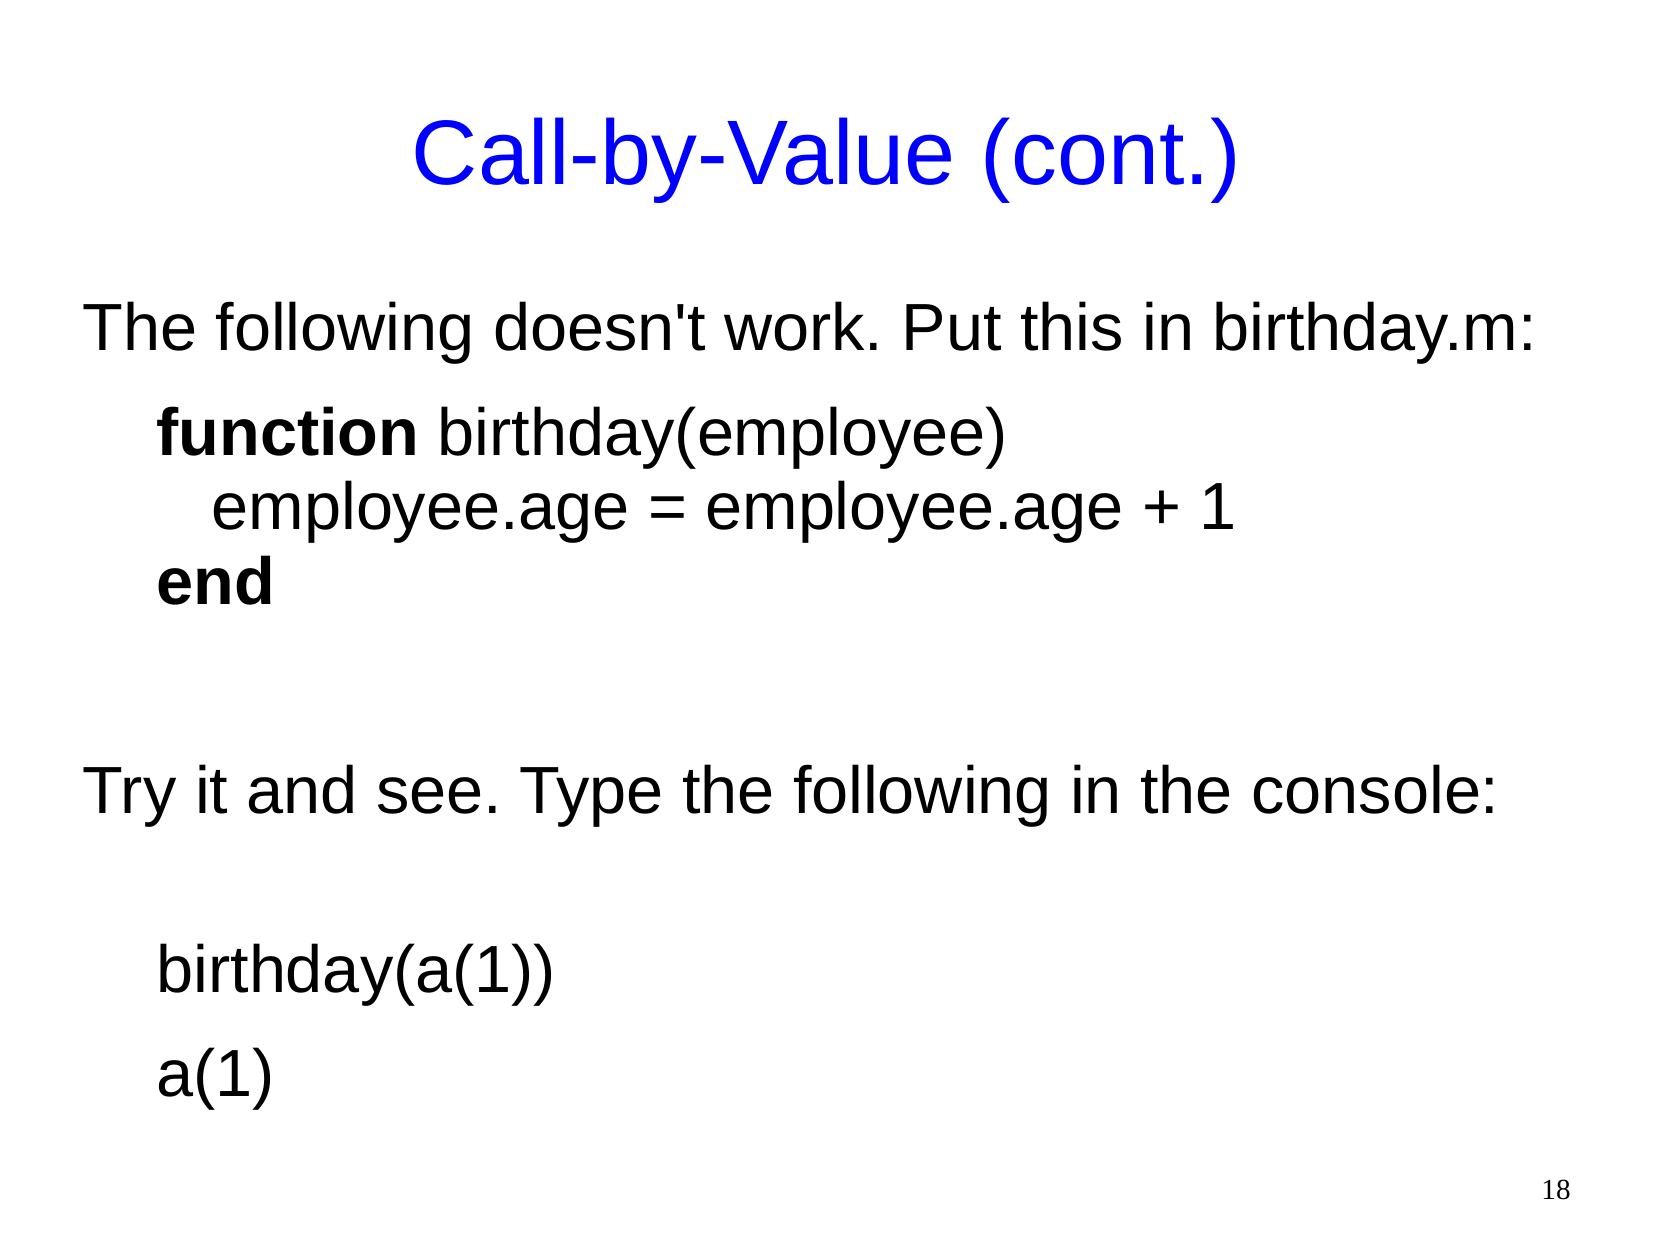

# Call-by-Value (cont.)
The following doesn't work. Put this in birthday.m:
 function birthday(employee)
 employee.age = employee.age + 1
 end
Try it and see. Type the following in the console:
 birthday(a(1))
 a(1)
18